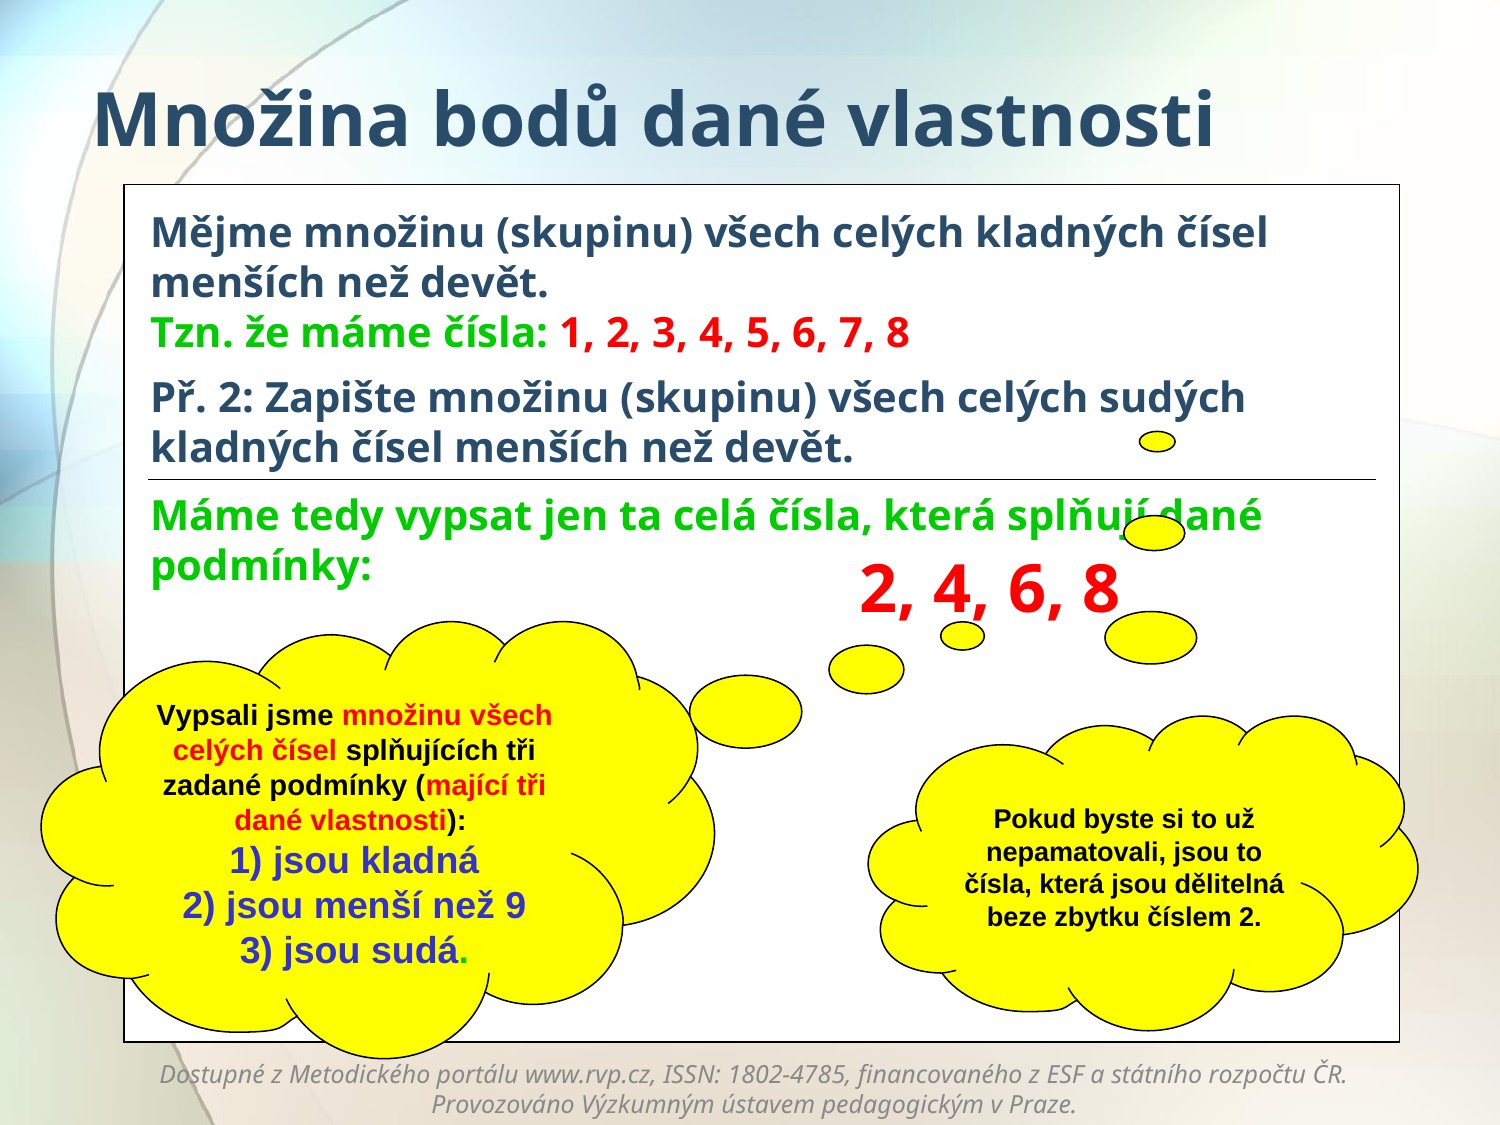

# Množina bodů dané vlastnosti
Mějme množinu (skupinu) všech celých kladných čísel menších než devět.
Tzn. že máme čísla: 1, 2, 3, 4, 5, 6, 7, 8
Př. 2: Zapište množinu (skupinu) všech celých sudých kladných čísel menších než devět.
Máme tedy vypsat jen ta celá čísla, která splňují dané podmínky:
2, 4, 6, 8
Vypsali jsme množinu všech celých čísel splňujících tři zadané podmínky (mající tři dané vlastnosti):
1) jsou kladná
2) jsou menší než 9
3) jsou sudá.
Pokud byste si to už nepamatovali, jsou to čísla, která jsou dělitelná beze zbytku číslem 2.